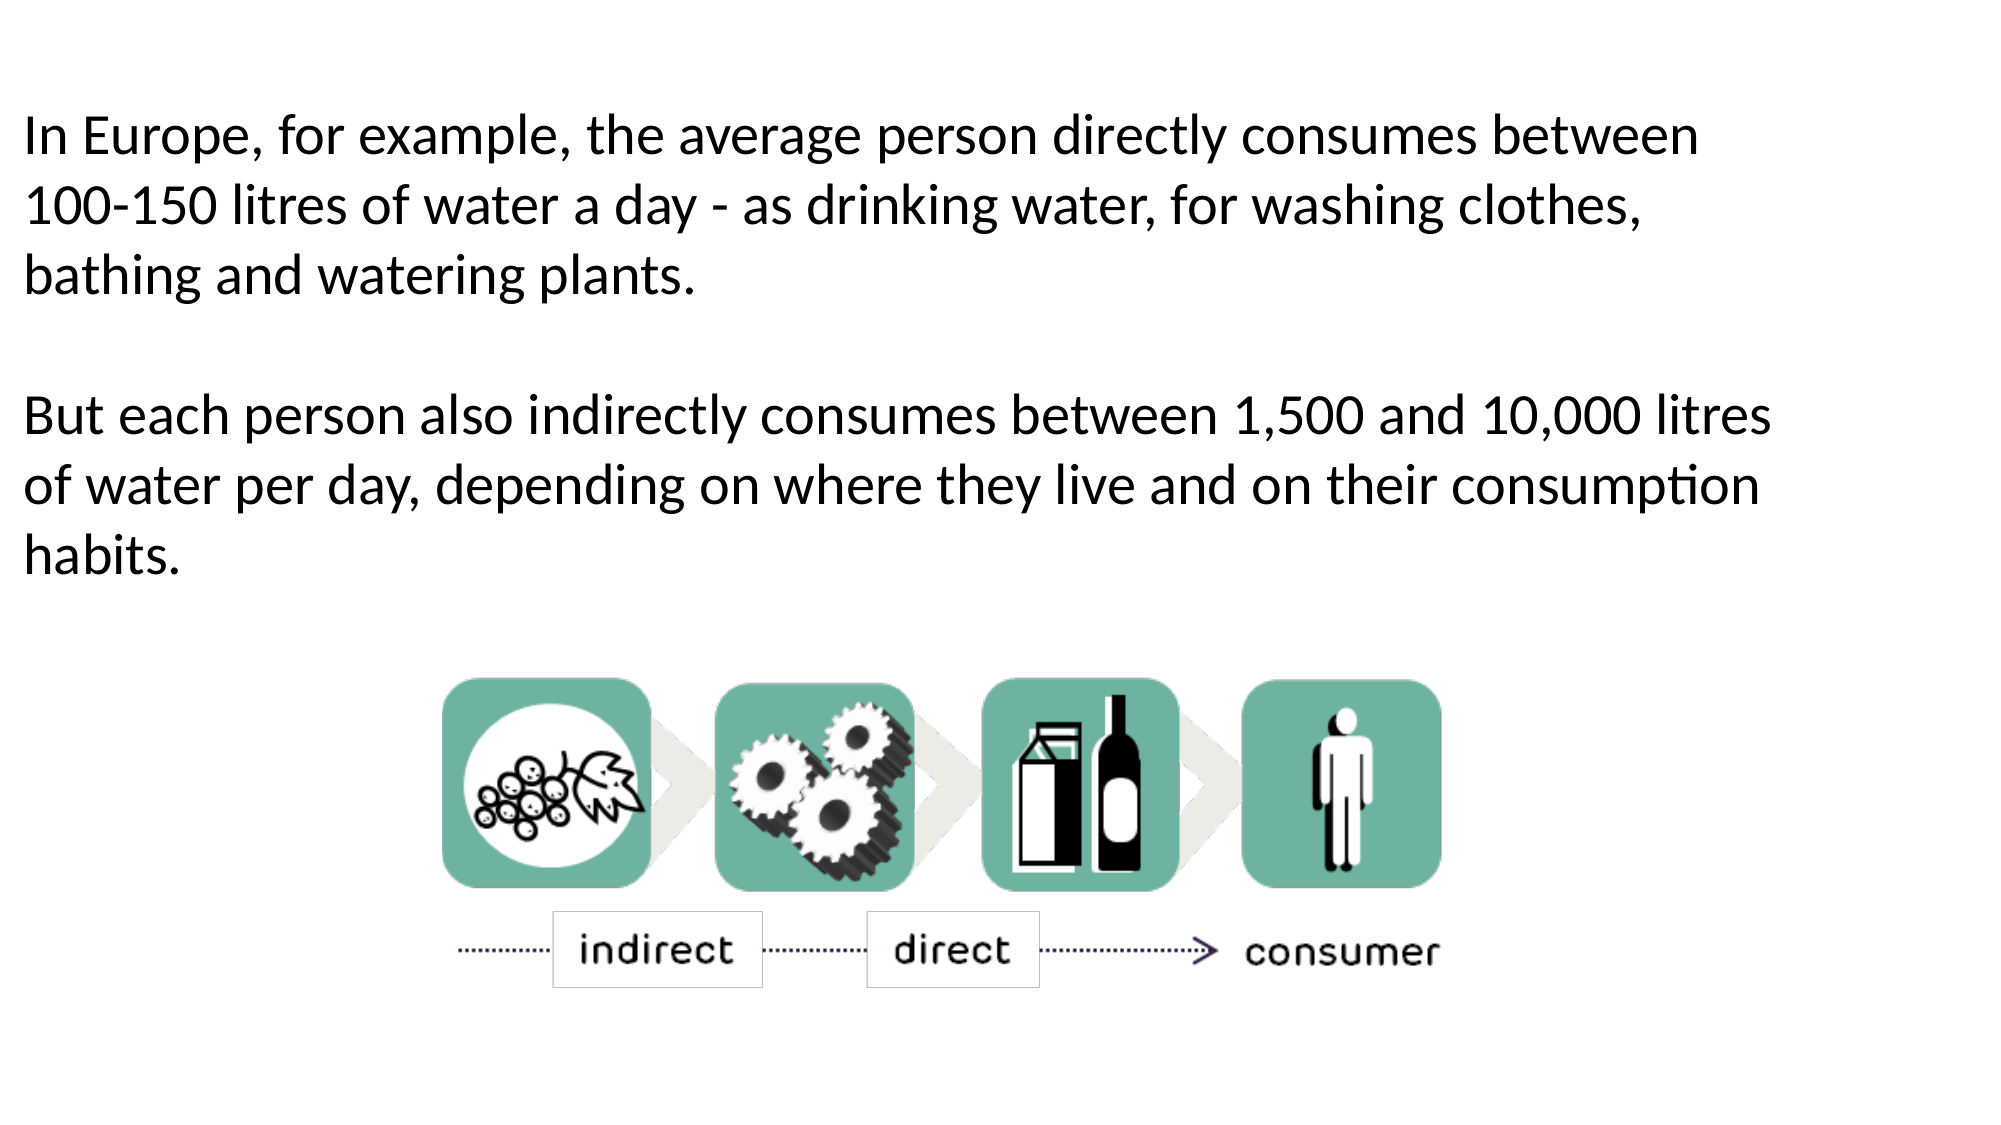

# In Europe, for example, the average person directly consumes between 100-150 litres of water a day - as drinking water, for washing clothes, bathing and watering plants. But each person also indirectly consumes between 1,500 and 10,000 litres of water per day, depending on where they live and on their consumption habits.